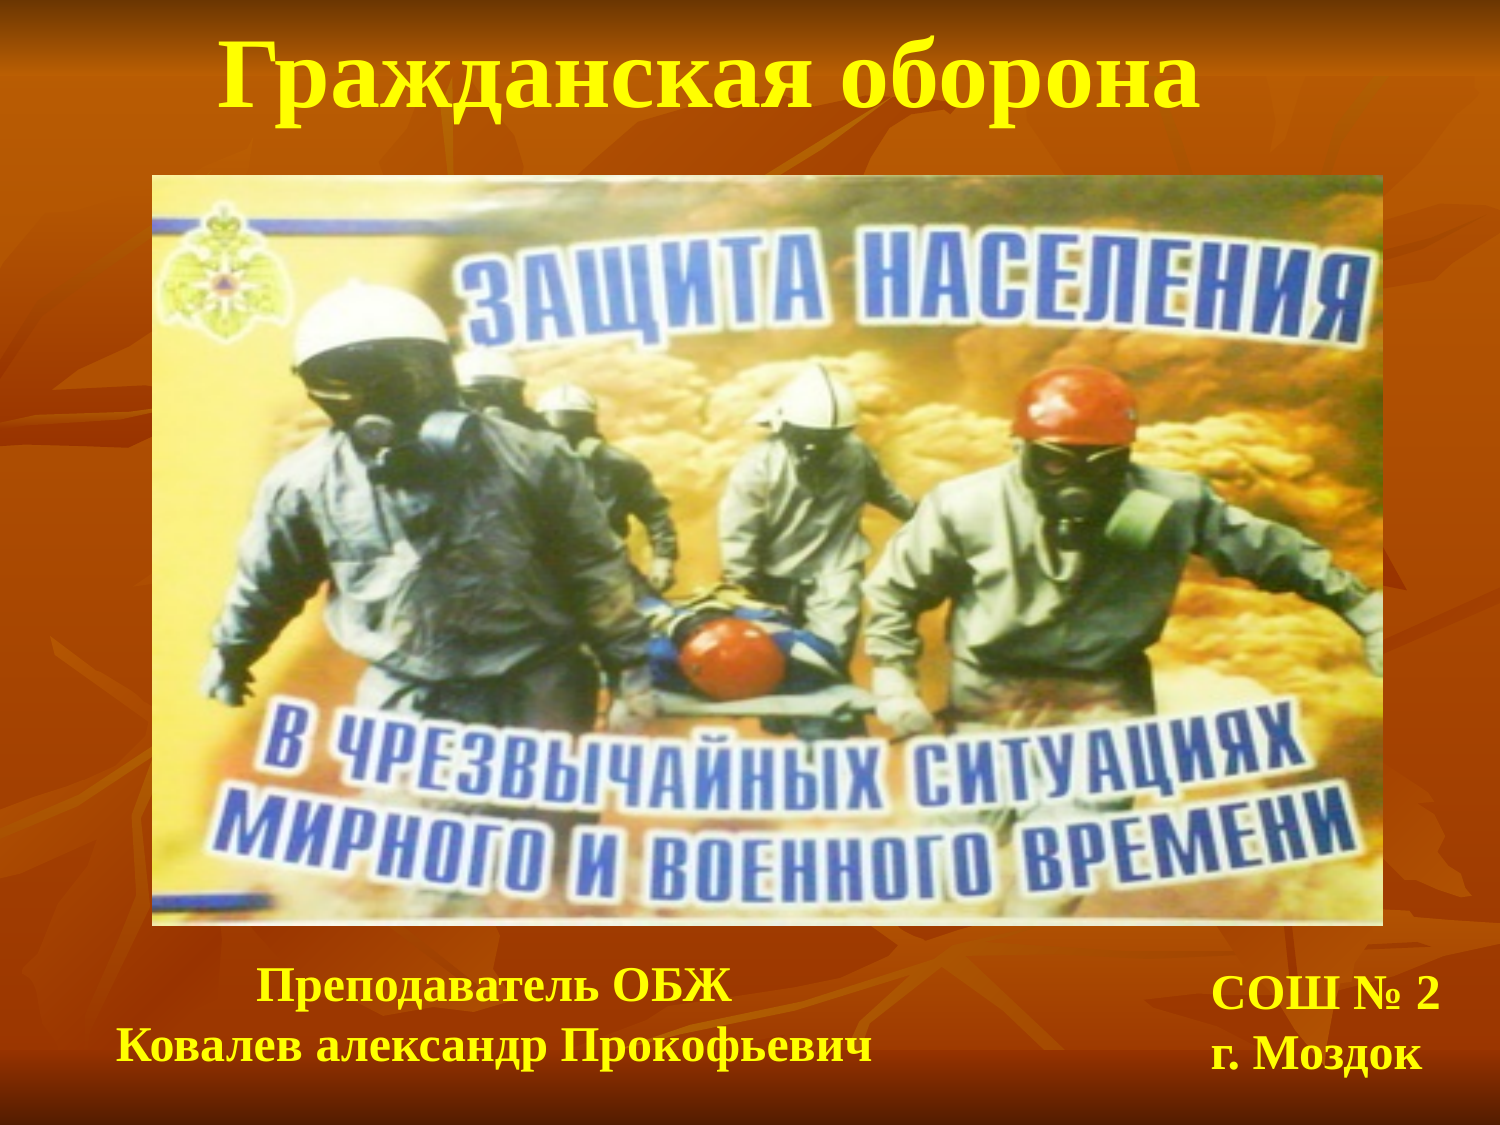

Гражданская оборона
Преподаватель ОБЖ
Ковалев александр Прокофьевич
СОШ № 2 г. Моздок